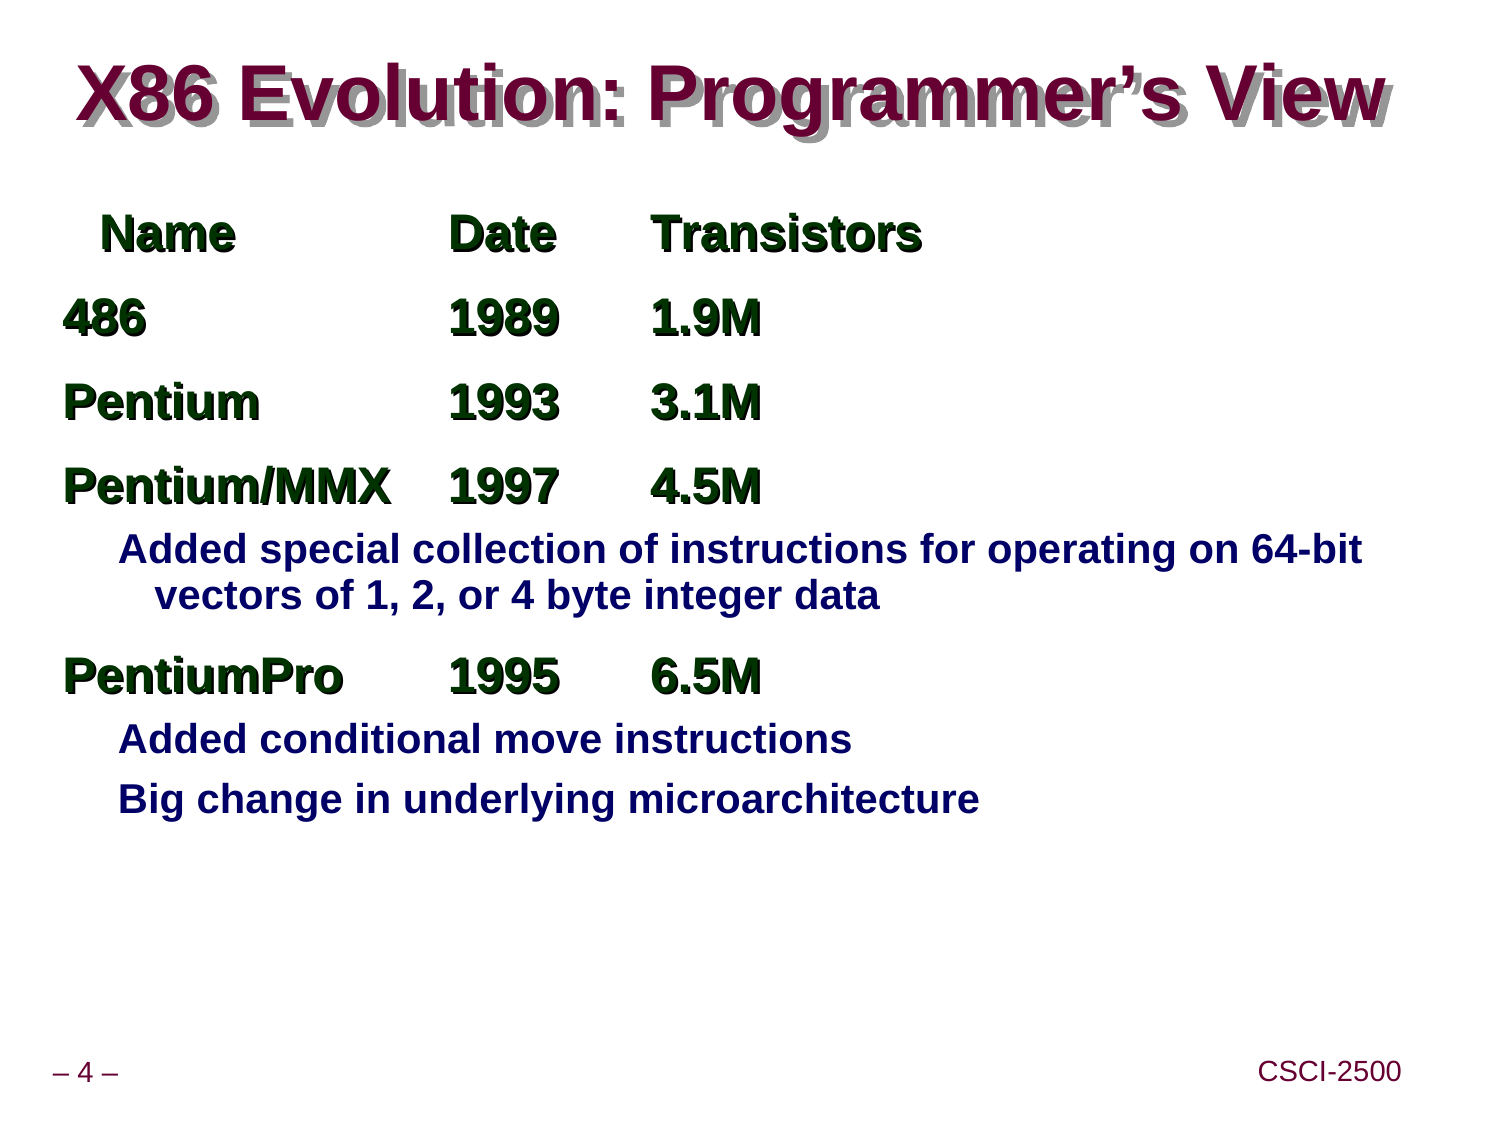

# X86 Evolution: Programmer’s View
	Name	Date	Transistors
486	1989	1.9M
Pentium	1993	3.1M
Pentium/MMX	1997	4.5M
Added special collection of instructions for operating on 64-bit vectors of 1, 2, or 4 byte integer data
PentiumPro	1995	6.5M
Added conditional move instructions
Big change in underlying microarchitecture